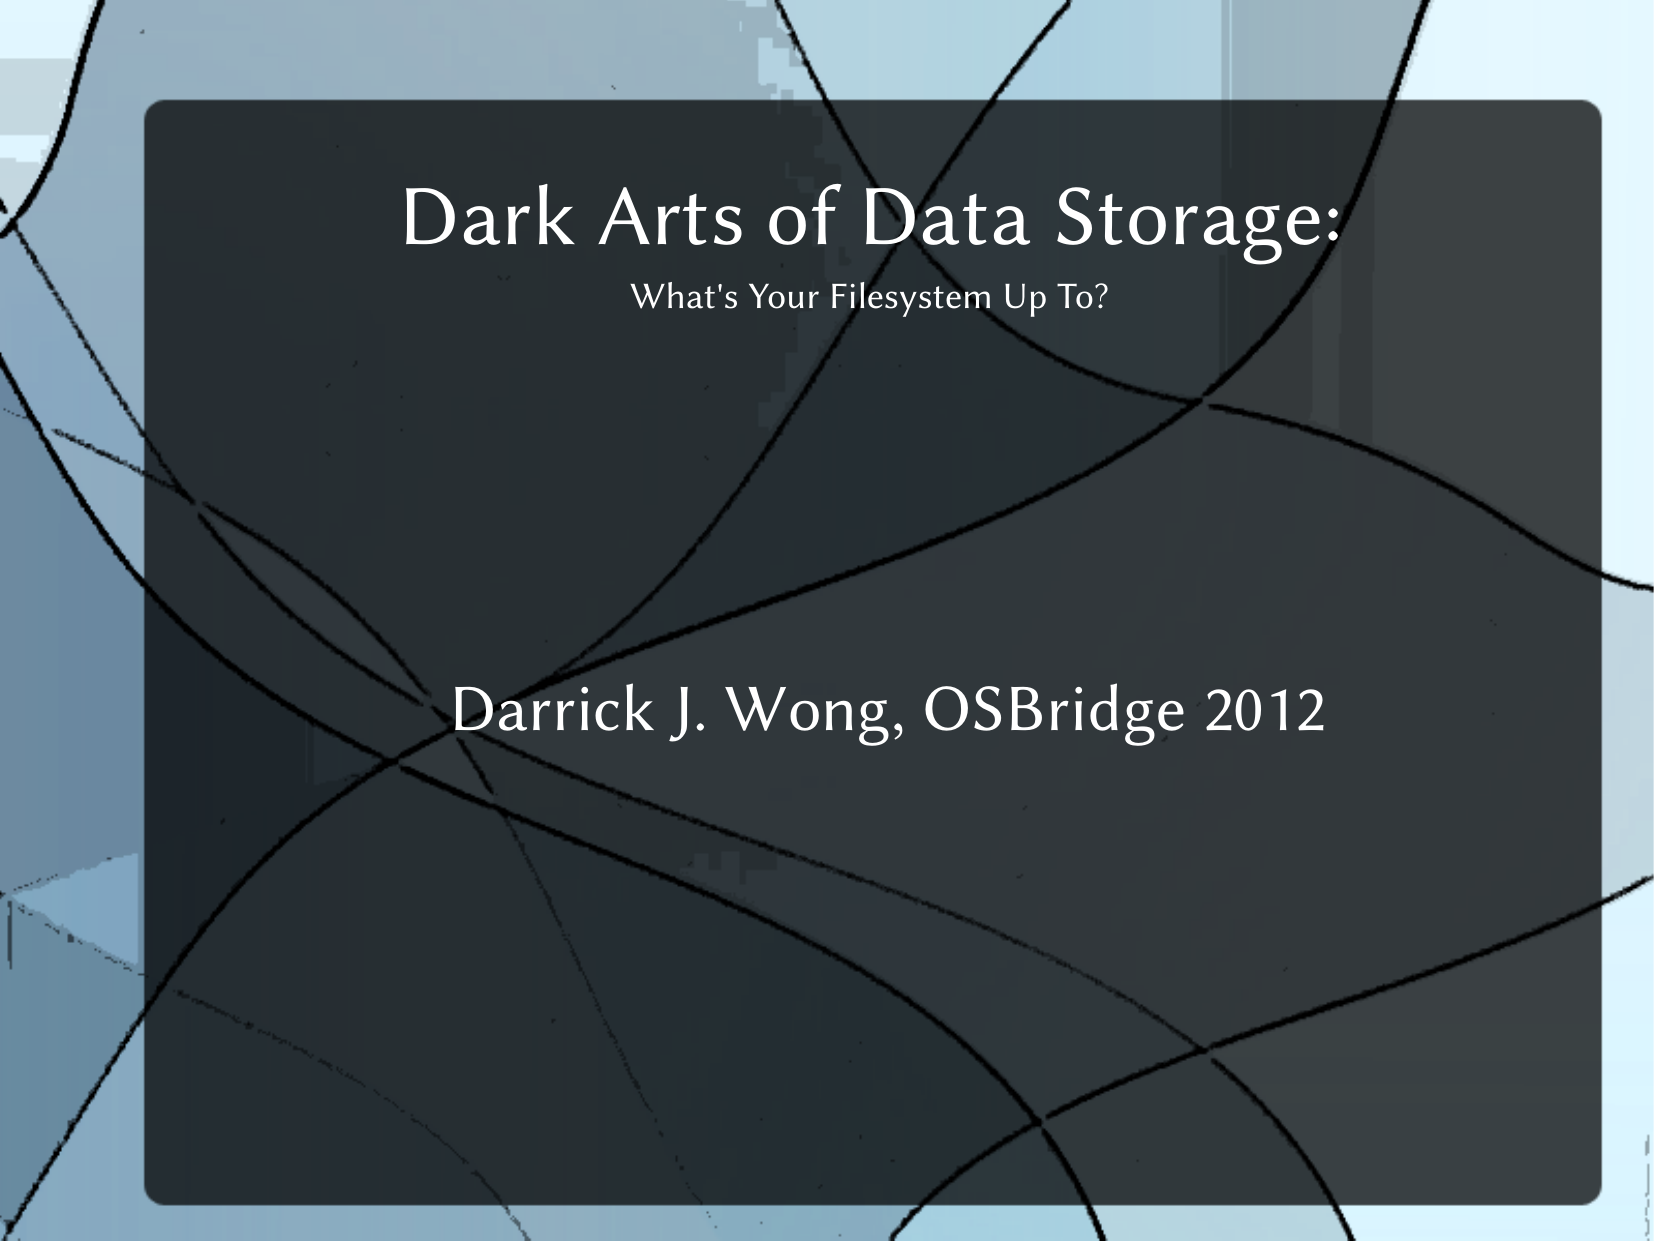

# Dark Arts of Data Storage:
What's Your Filesystem Up To?
Darrick J. Wong, OSBridge 2012